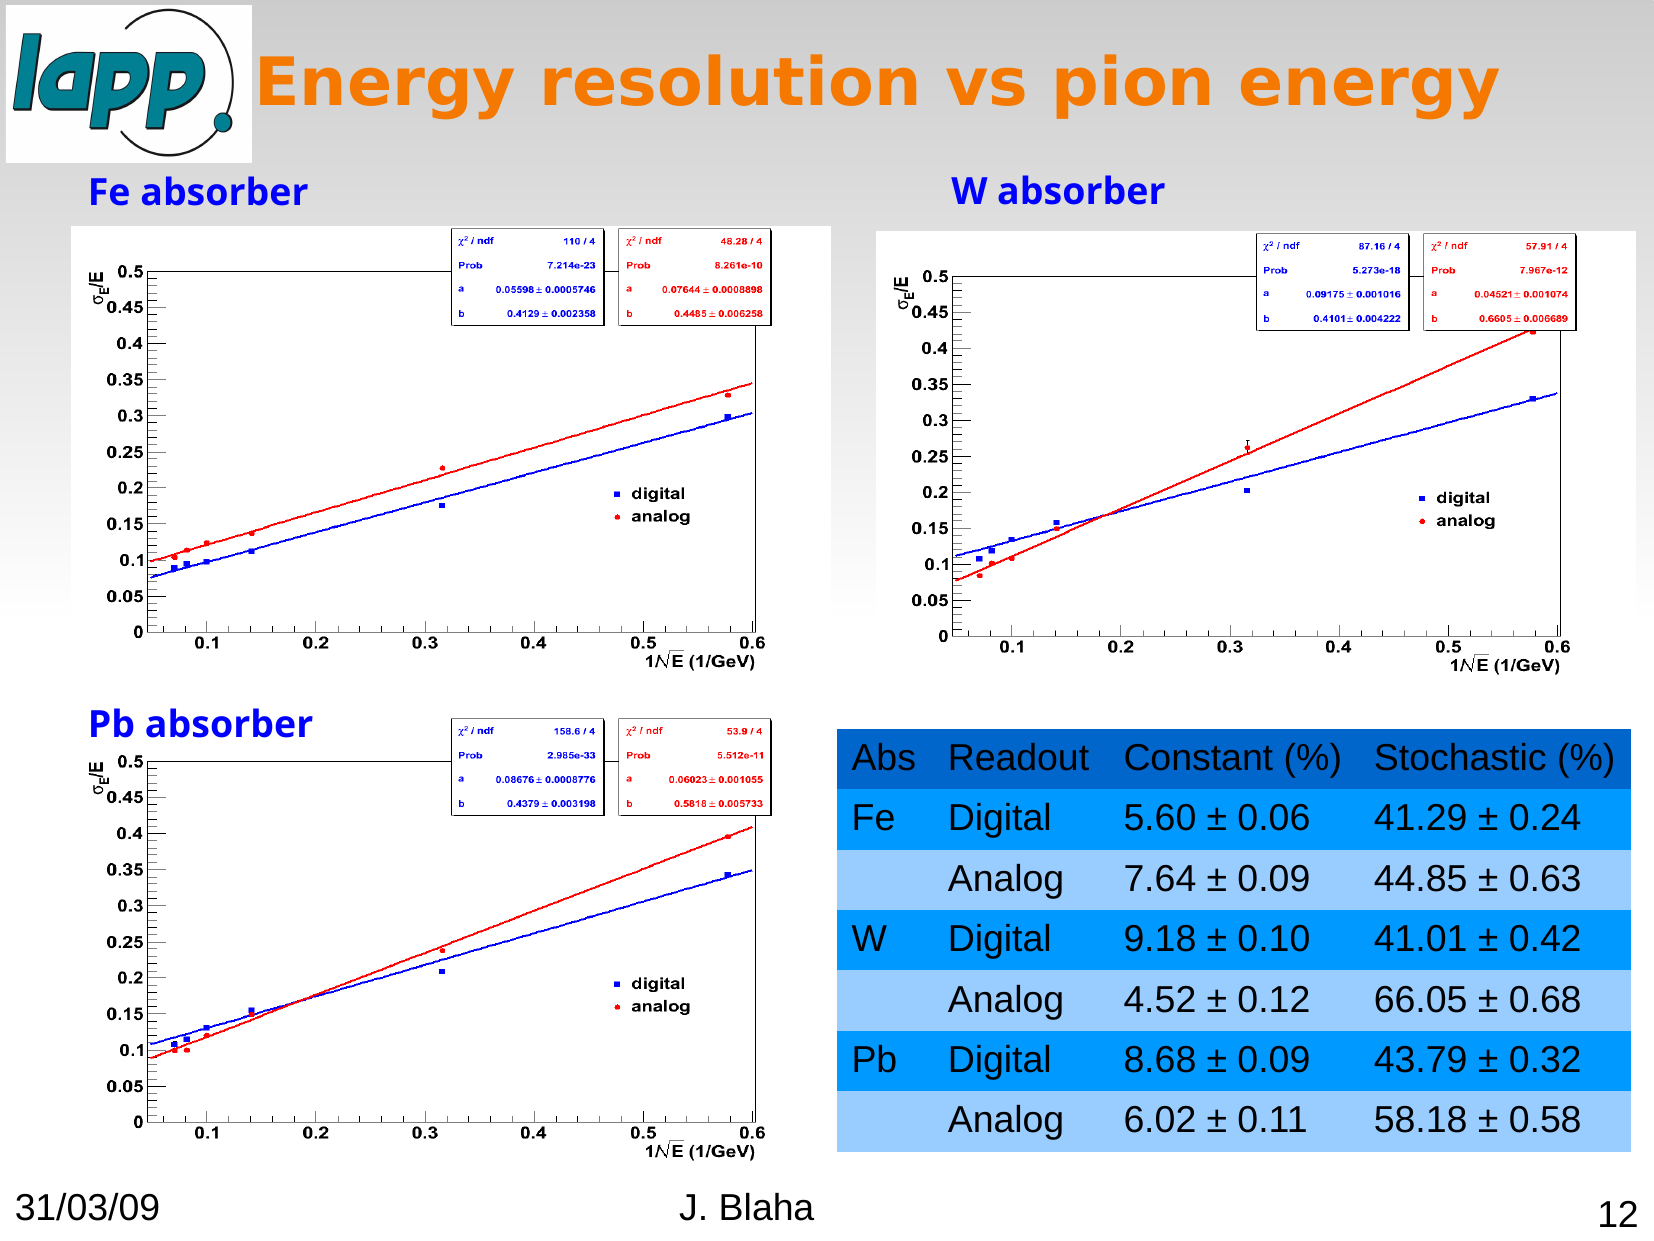

# Energy resolution vs pion energy
W absorber
Fe absorber
Pb absorber
| Abs | Readout | Constant (%) | Stochastic (%) |
| --- | --- | --- | --- |
| Fe | Digital | 5.60 ± 0.06 | 41.29 ± 0.24 |
| | Analog | 7.64 ± 0.09 | 44.85 ± 0.63 |
| W | Digital | 9.18 ± 0.10 | 41.01 ± 0.42 |
| | Analog | 4.52 ± 0.12 | 66.05 ± 0.68 |
| Pb | Digital | 8.68 ± 0.09 | 43.79 ± 0.32 |
| | Analog | 6.02 ± 0.11 | 58.18 ± 0.58 |
31/03/09
 J. Blaha